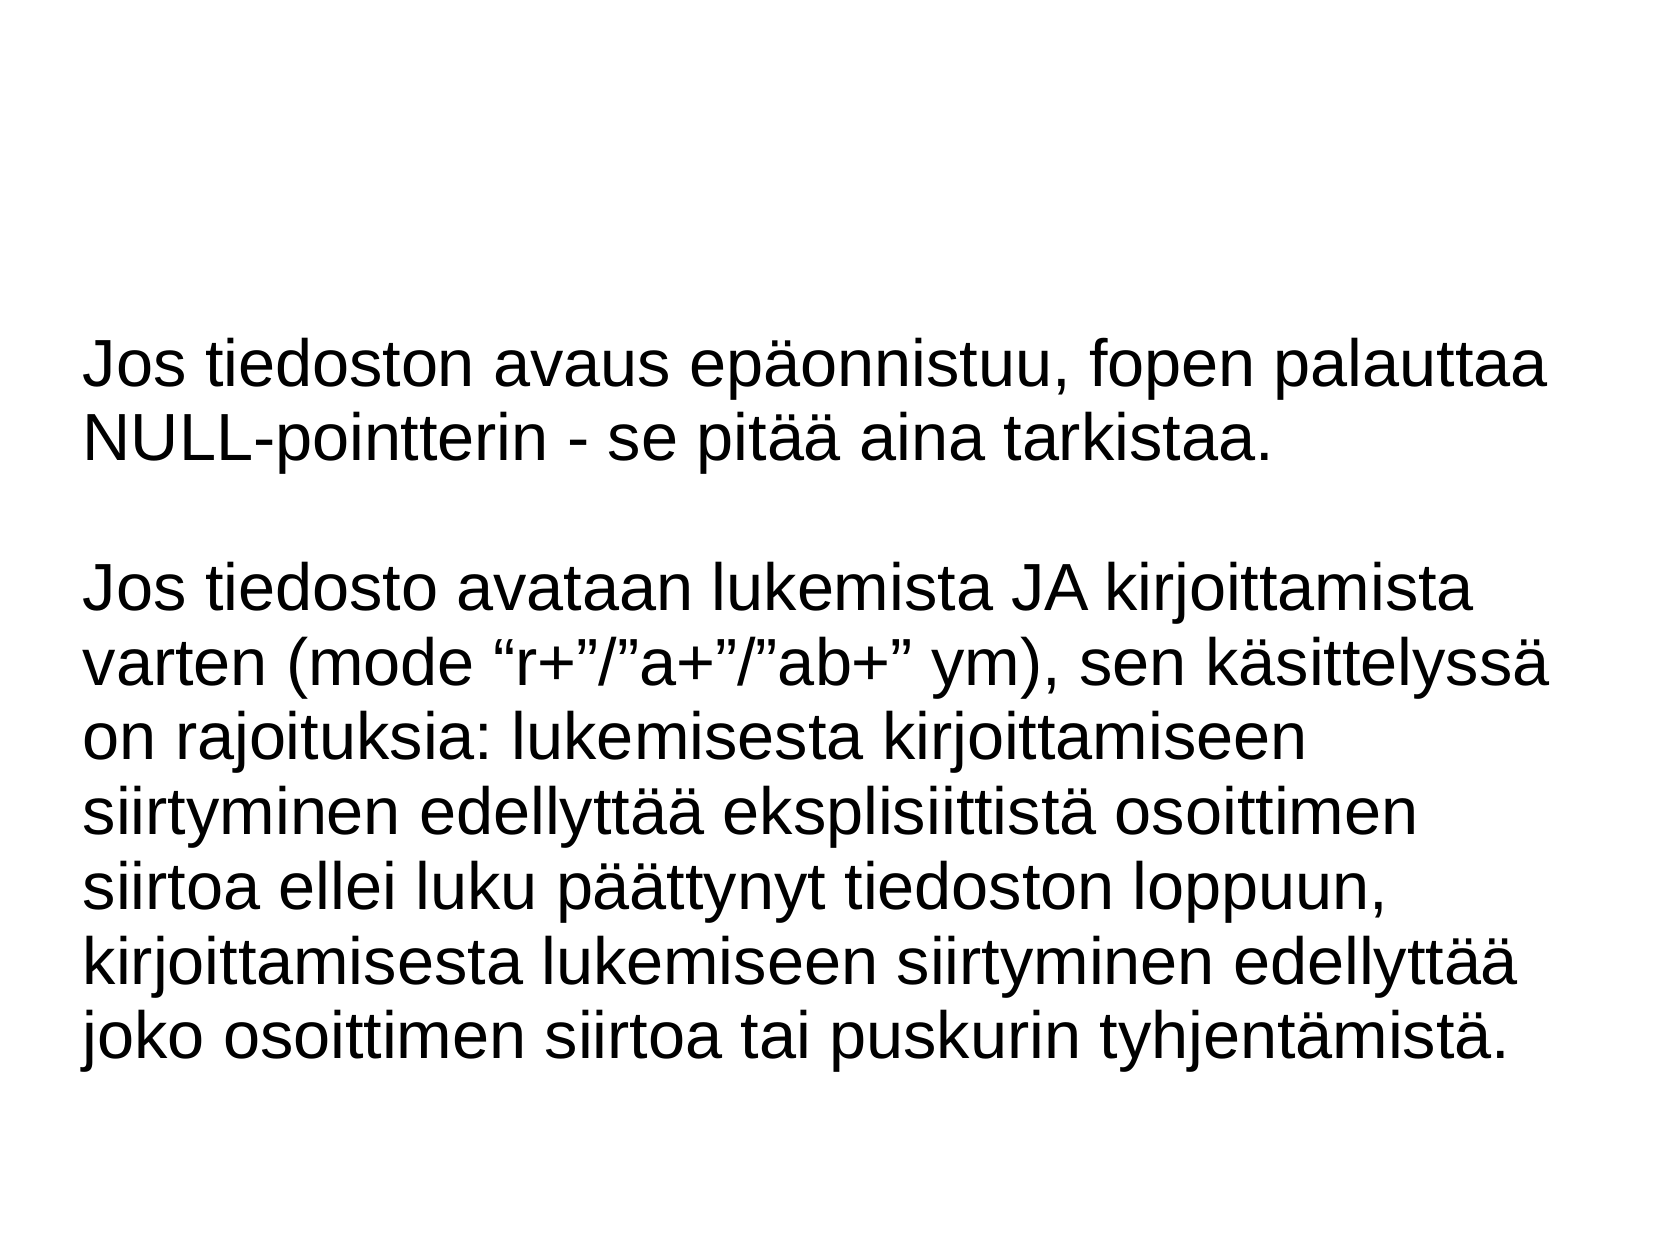

Jos tiedoston avaus epäonnistuu, fopen palauttaa NULL-pointterin - se pitää aina tarkistaa.
Jos tiedosto avataan lukemista JA kirjoittamista varten (mode “r+”/”a+”/”ab+” ym), sen käsittelyssä on rajoituksia: lukemisesta kirjoittamiseen siirtyminen edellyttää eksplisiittistä osoittimen siirtoa ellei luku päättynyt tiedoston loppuun, kirjoittamisesta lukemiseen siirtyminen edellyttää joko osoittimen siirtoa tai puskurin tyhjentämistä.